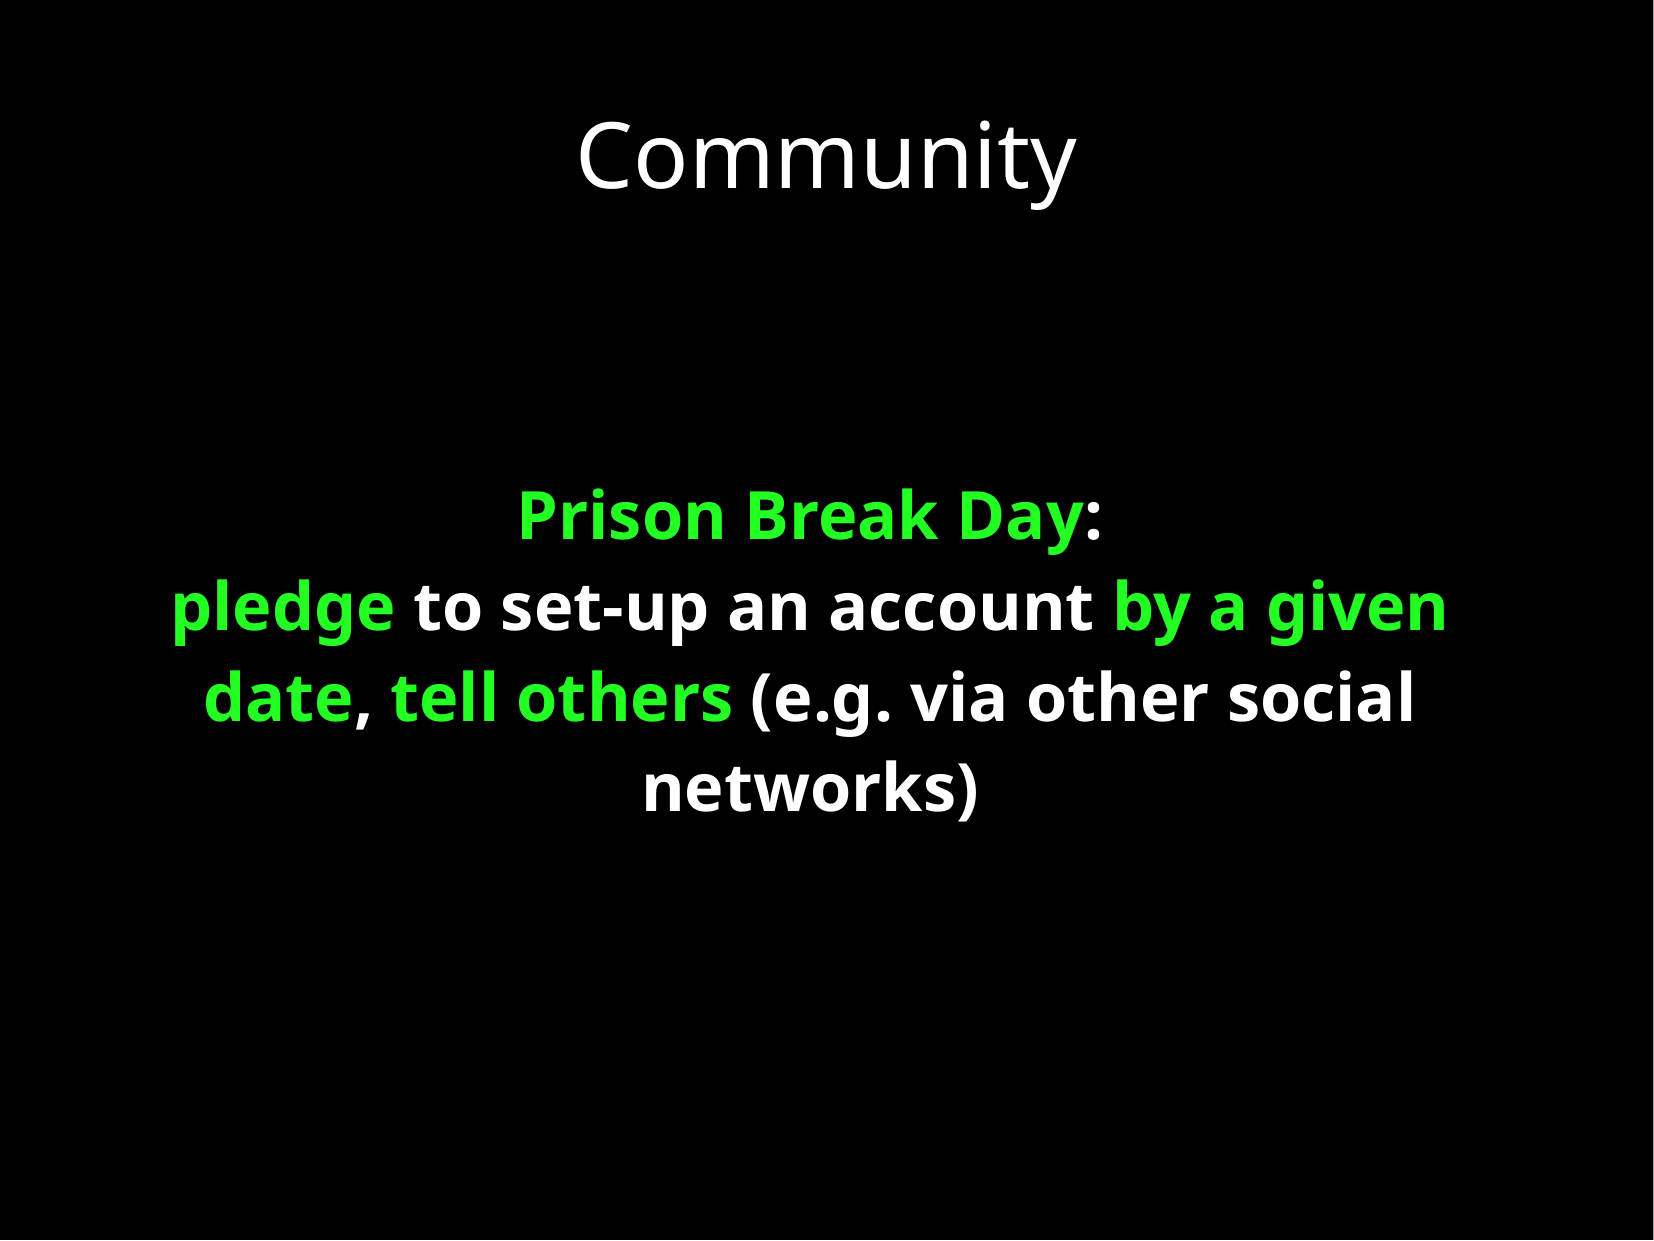

# Community
Prison Break Day:
pledge to set-up an account by a given date, tell others (e.g. via other social networks)